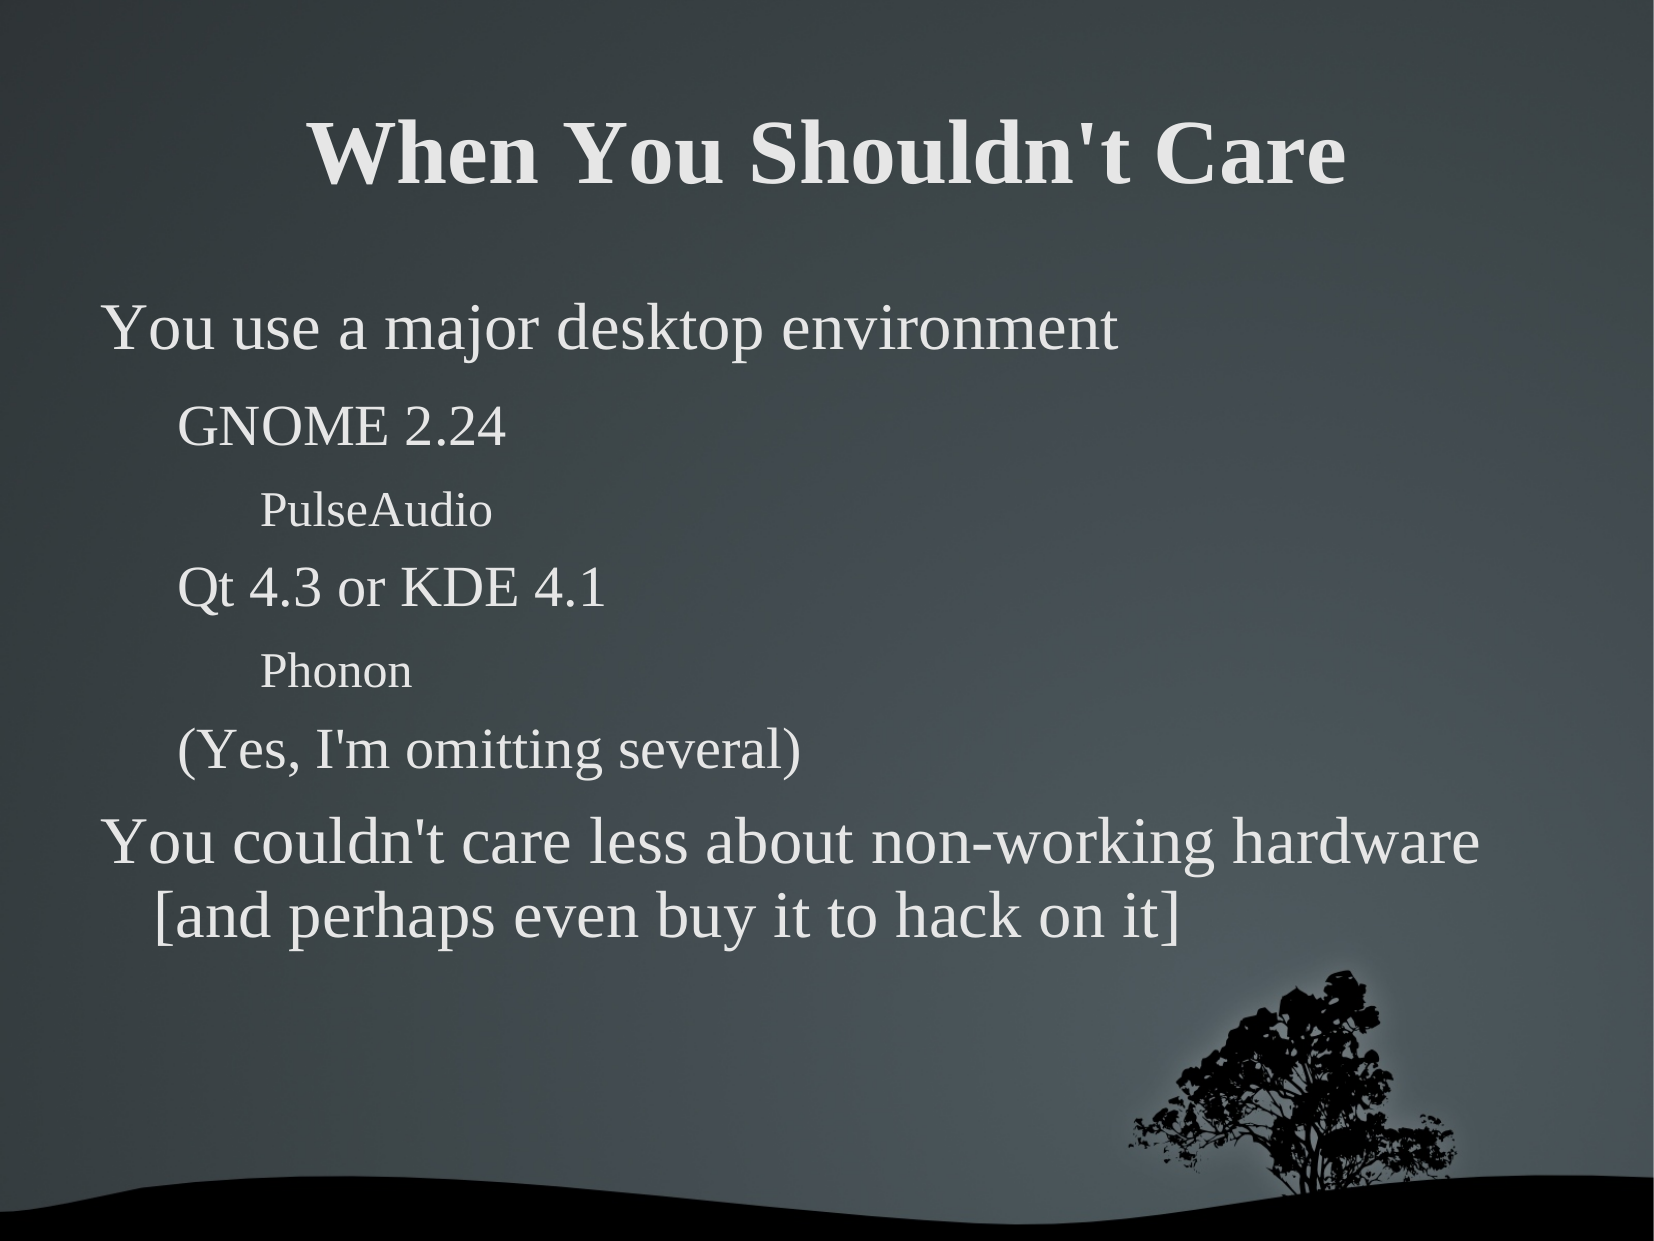

# When You Shouldn't Care
You use a major desktop environment
GNOME 2.24
PulseAudio
Qt 4.3 or KDE 4.1
Phonon
(Yes, I'm omitting several)
You couldn't care less about non-working hardware [and perhaps even buy it to hack on it]